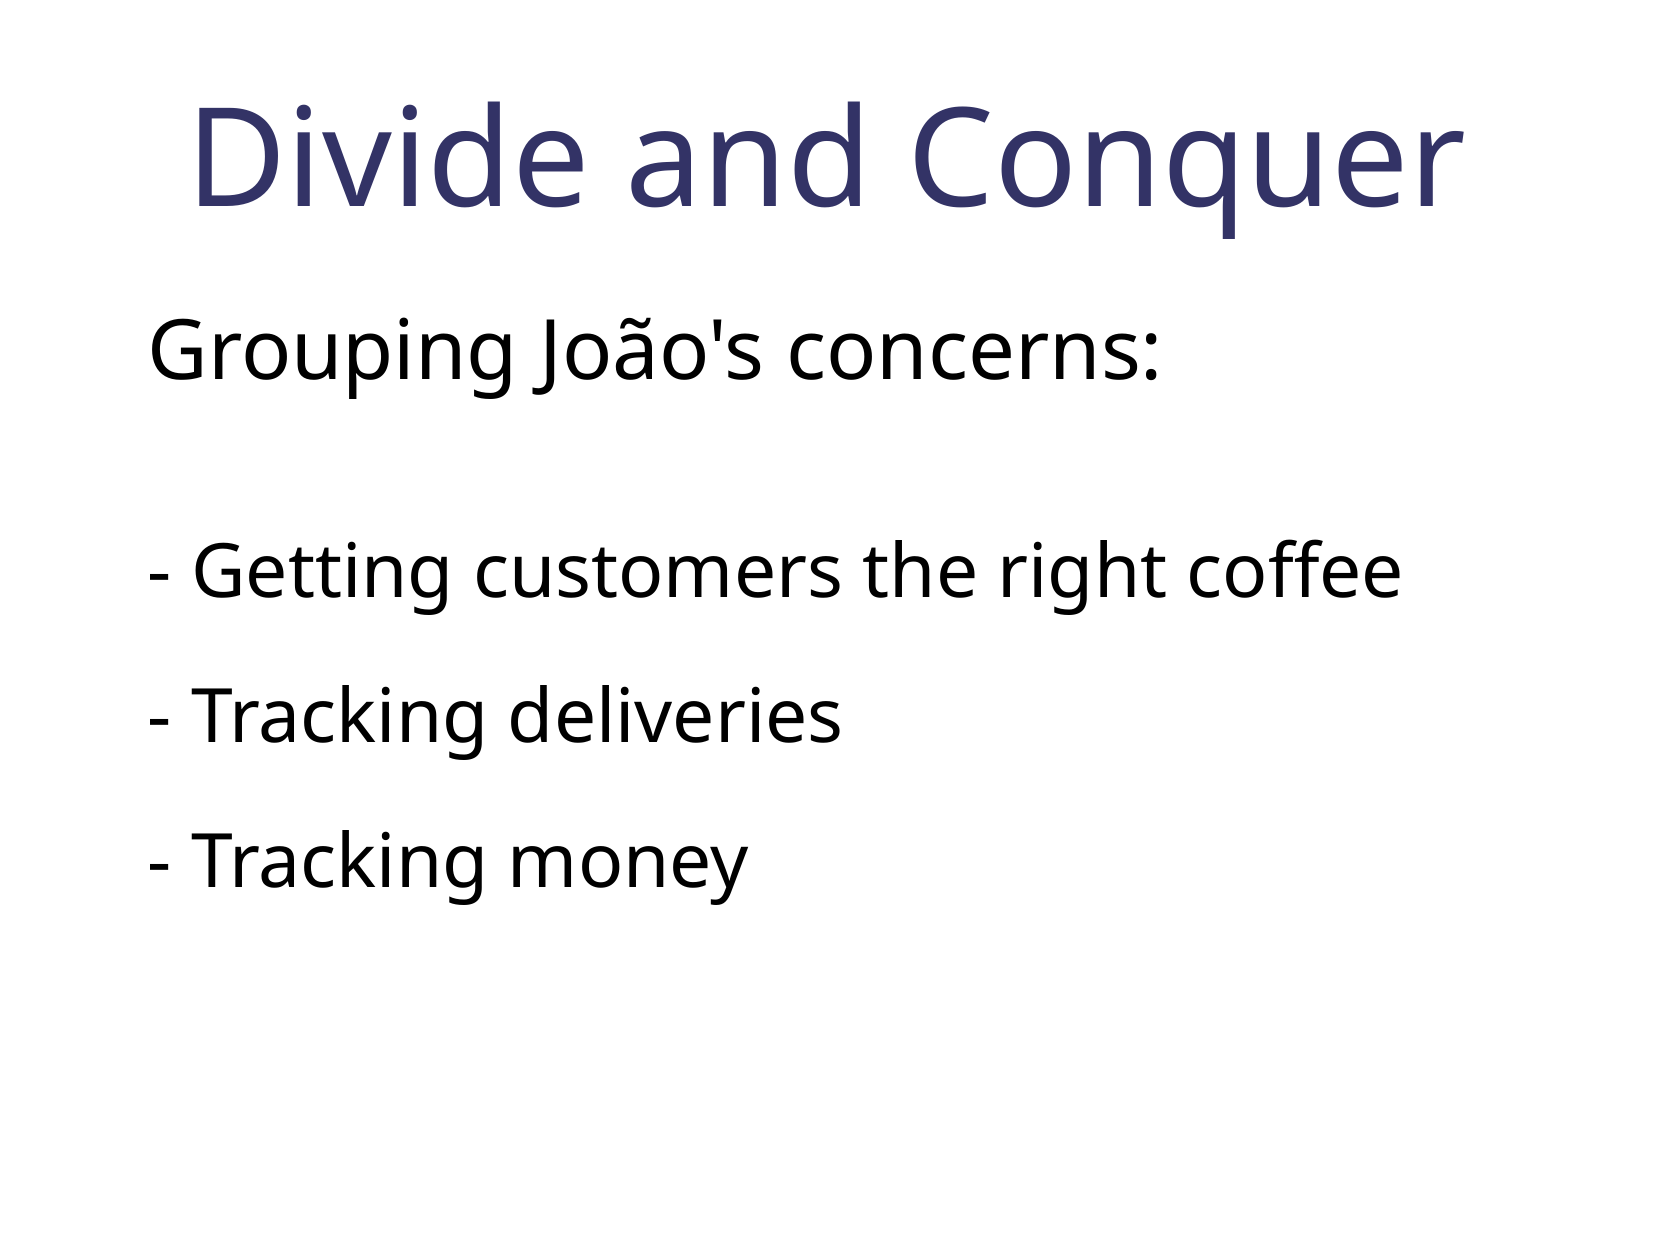

# Divide and Conquer
Grouping João's concerns:
- Getting customers the right coffee
- Tracking deliveries
- Tracking money